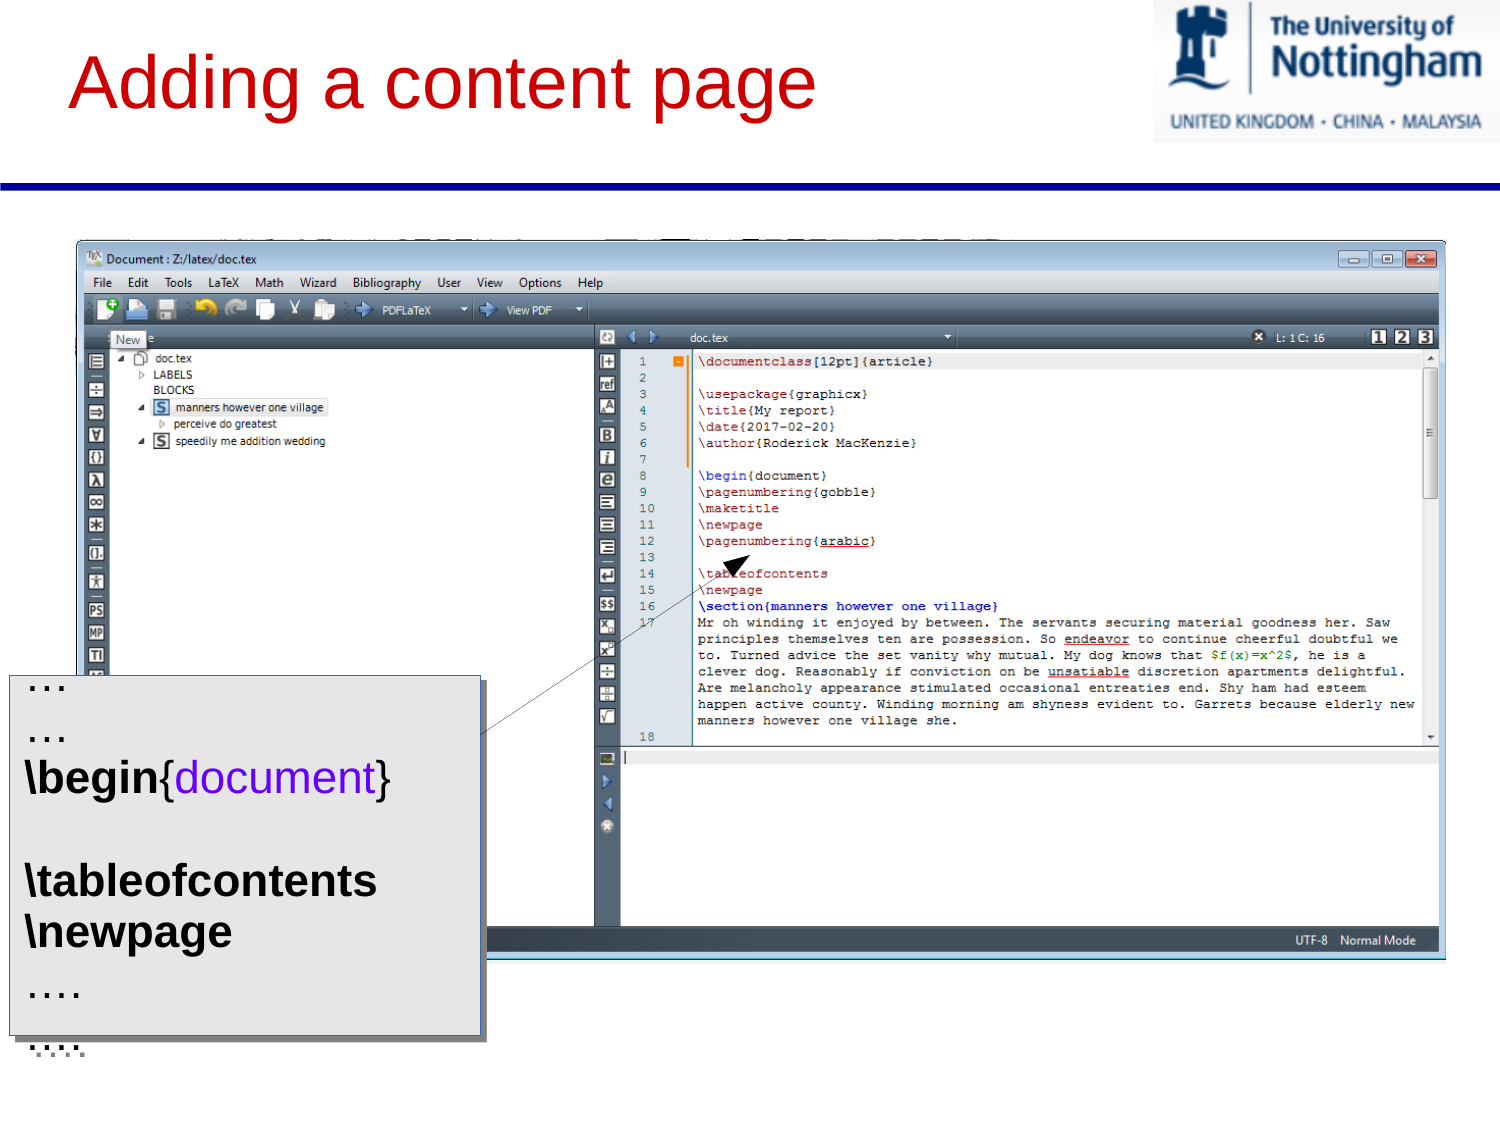

Adding a content page
…
…
\begin{document}
\tableofcontents
\newpage
….
….